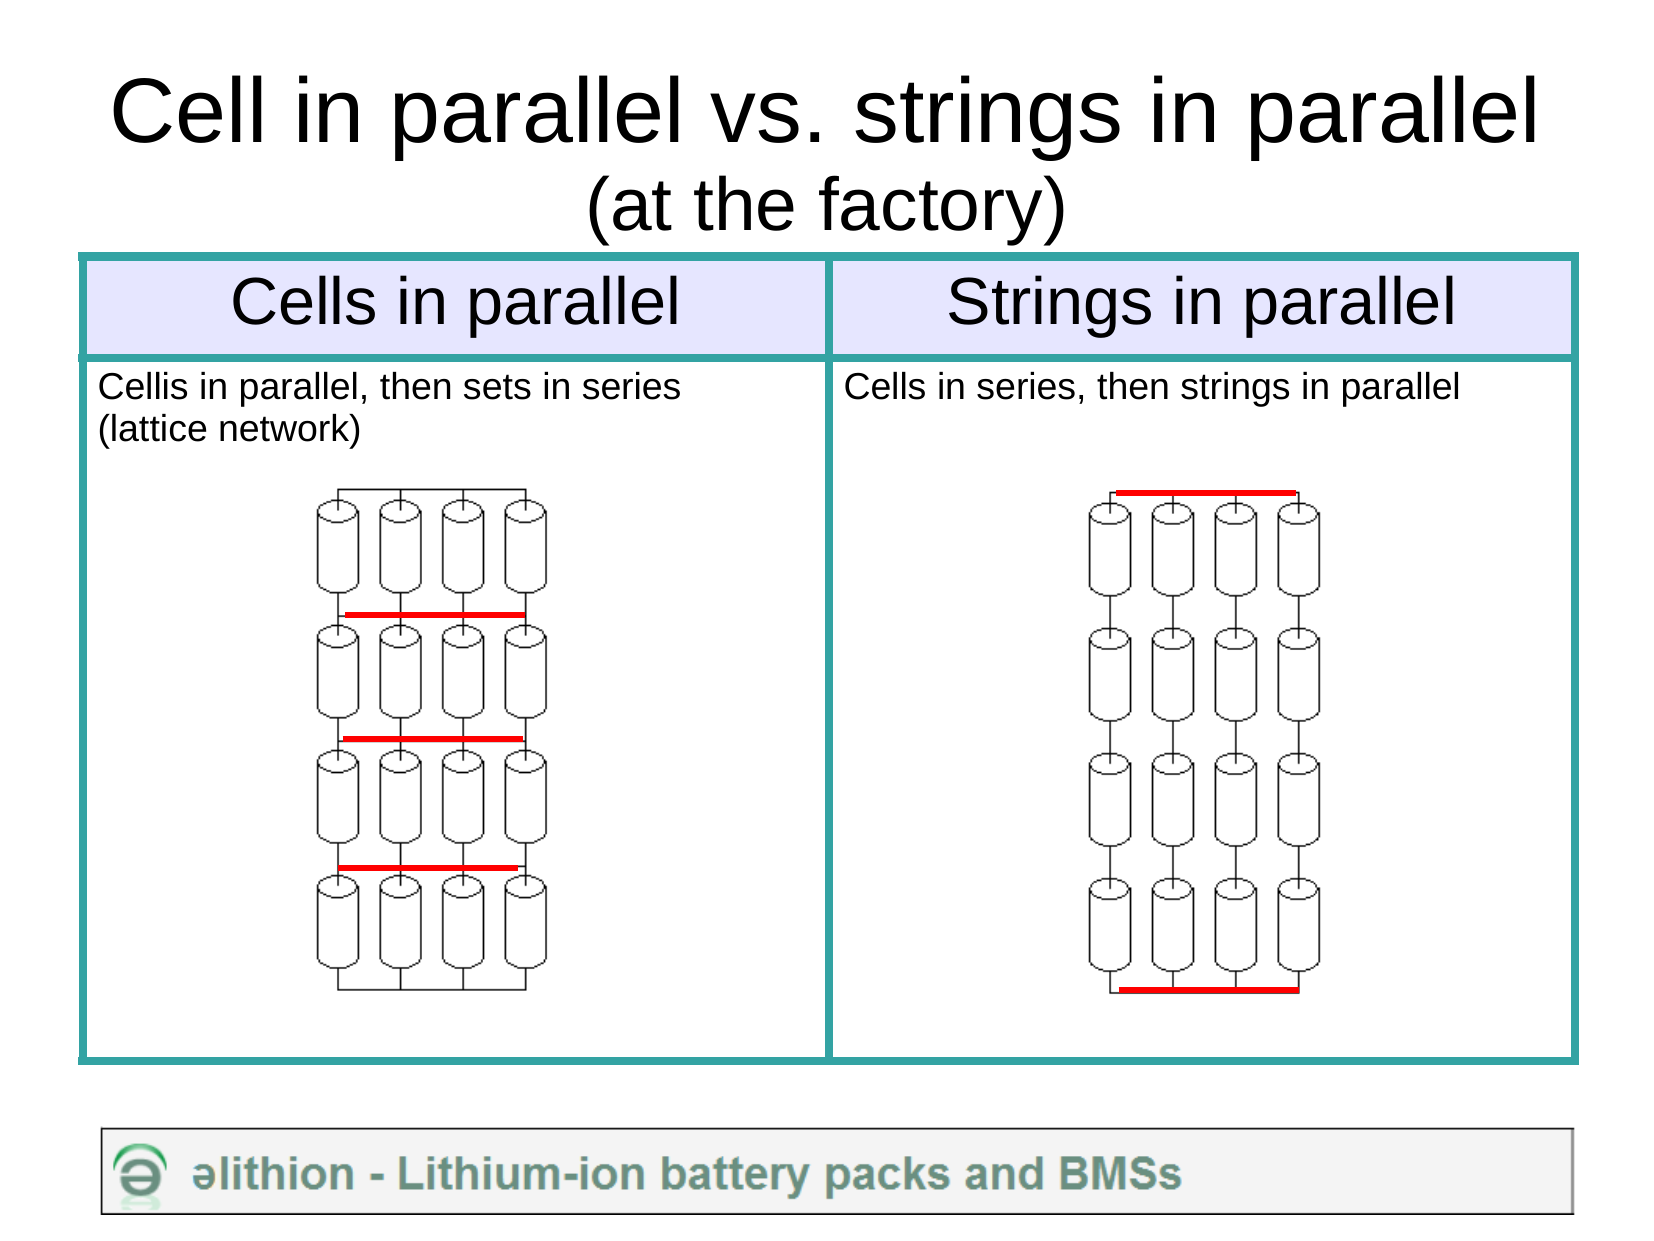

# Cell in parallel vs. strings in parallel (at the factory)
| Cells in parallel | Strings in parallel |
| --- | --- |
| Cellis in parallel, then sets in series (lattice network) | Cells in series, then strings in parallel |